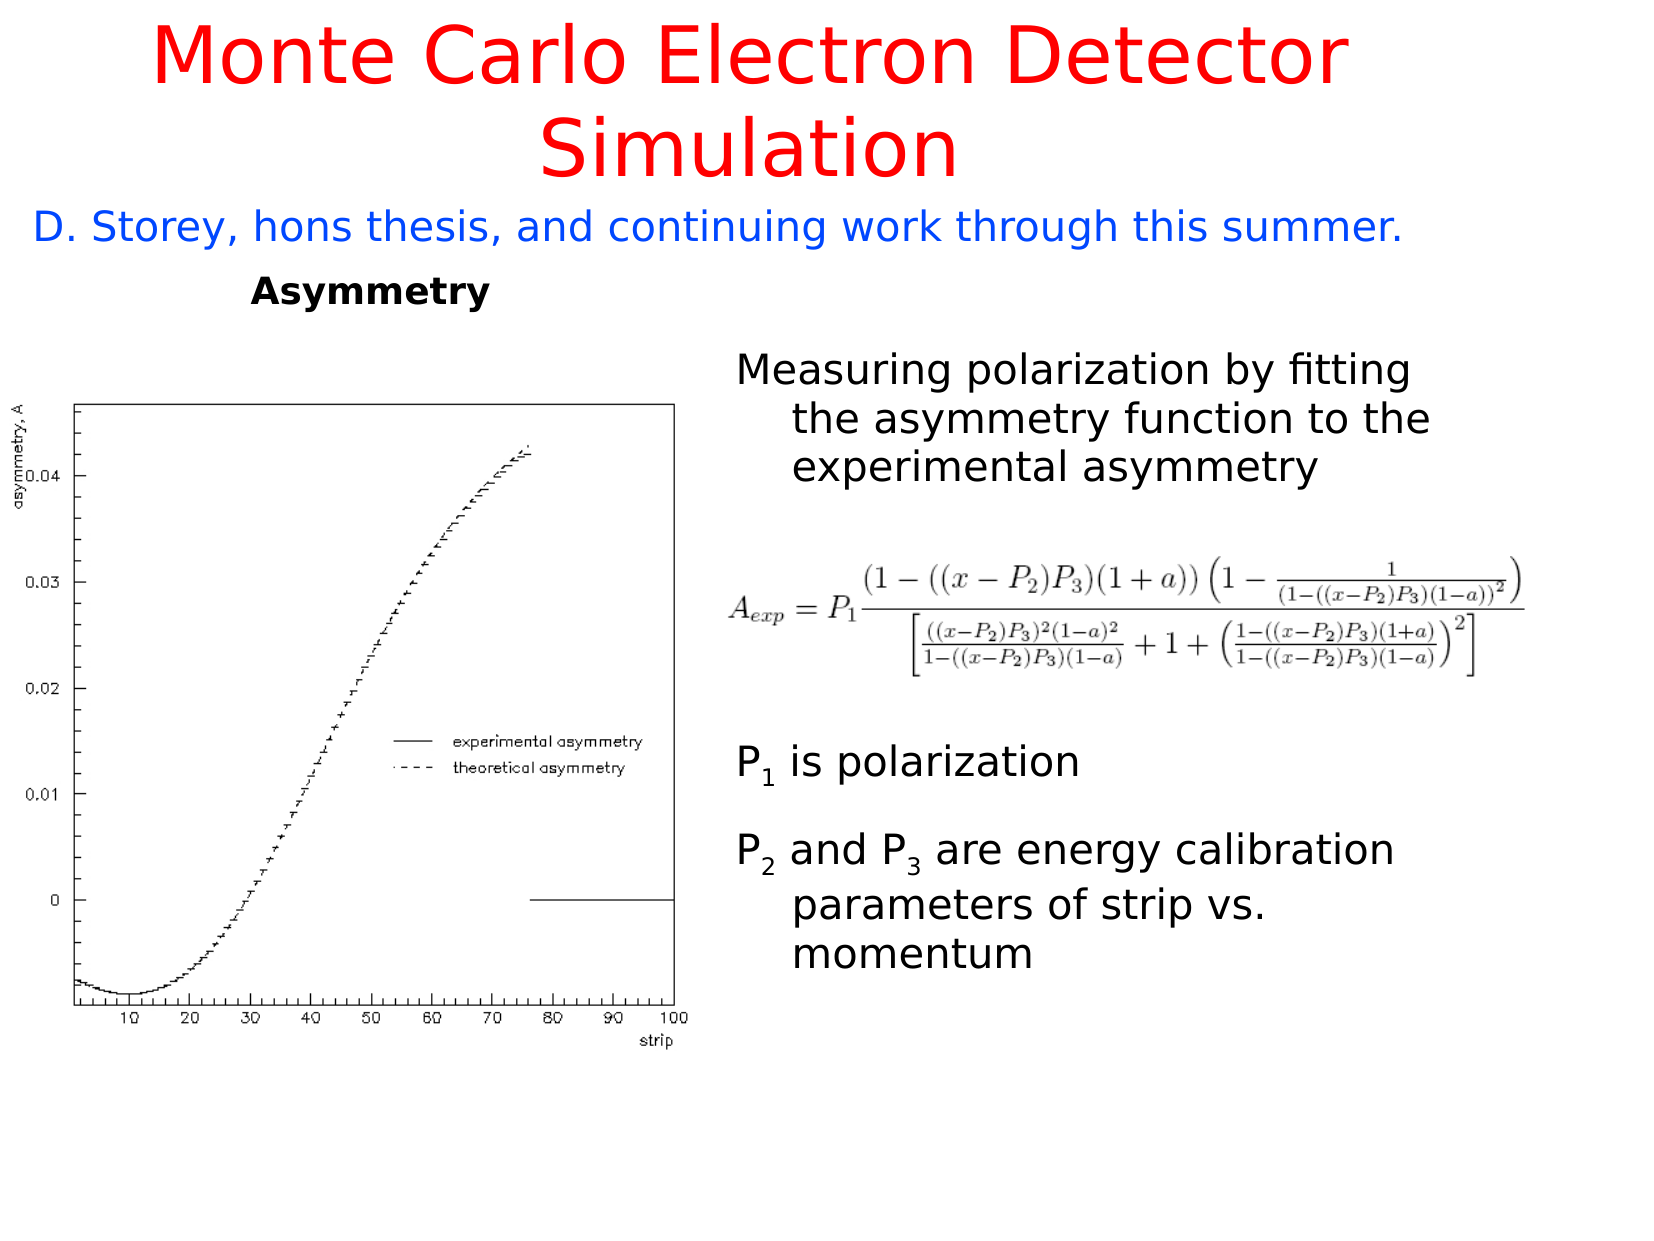

Monte Carlo Electron Detector Simulation
# D. Storey, hons thesis, and continuing work through this summer.
Asymmetry
Measuring polarization by fitting the asymmetry function to the experimental asymmetry
P1 is polarization
P2 and P3 are energy calibration parameters of strip vs. momentum